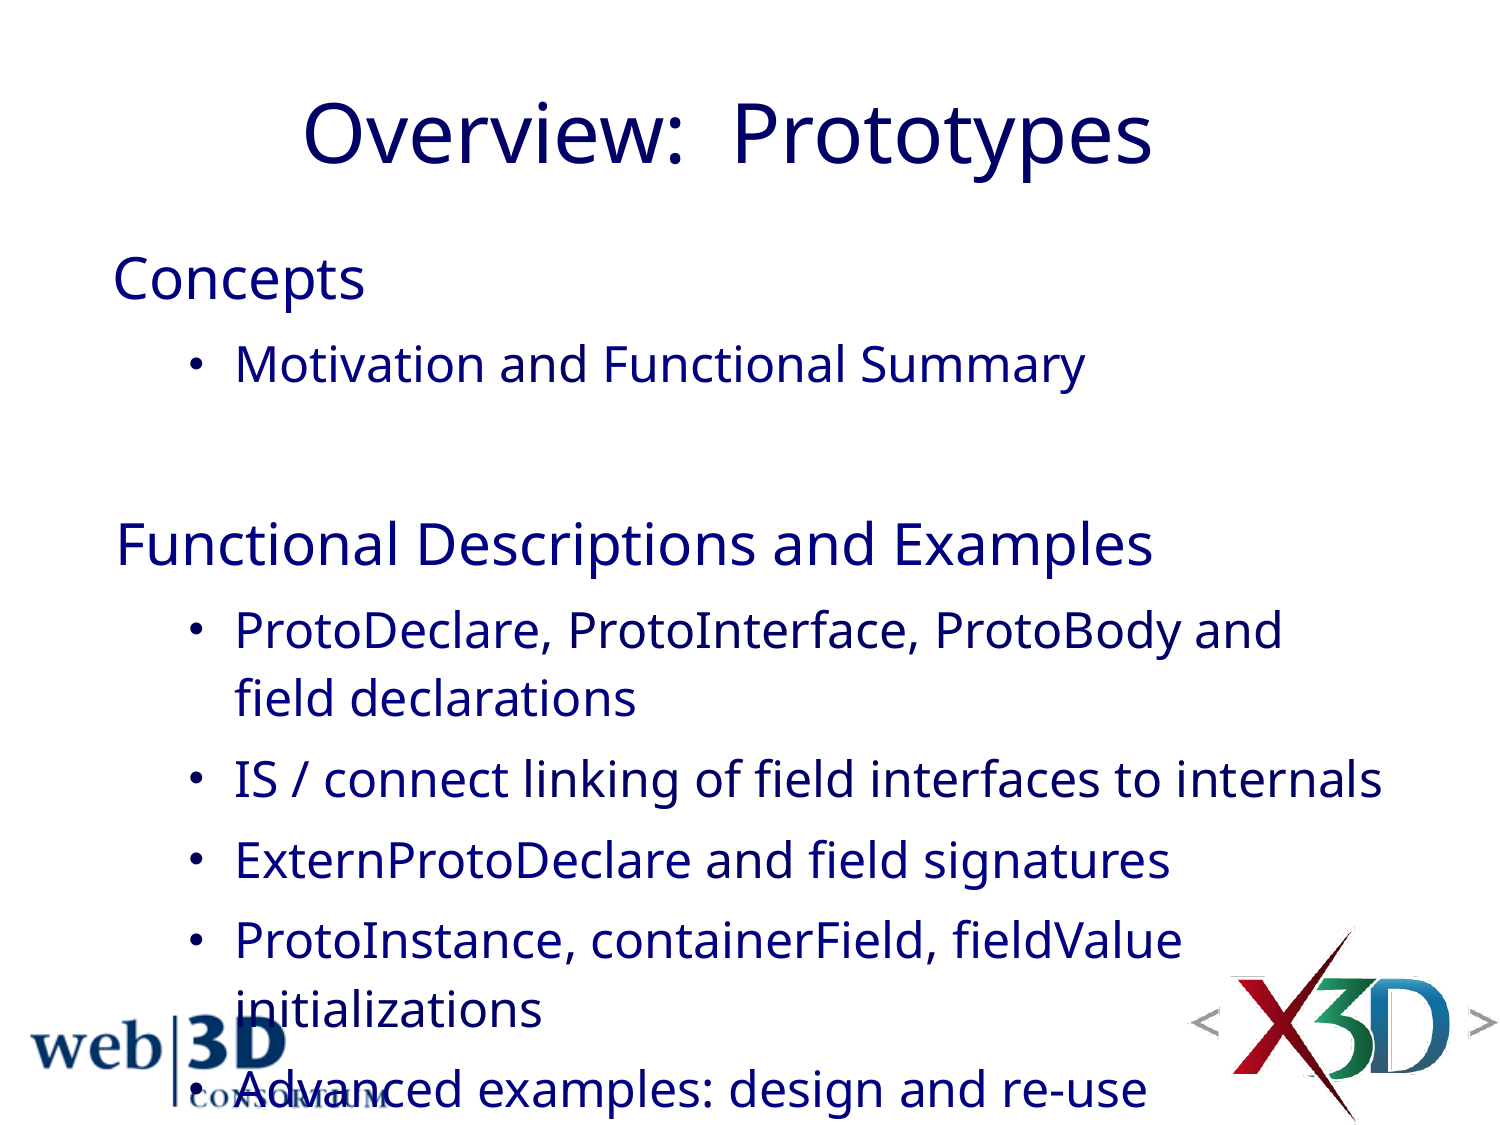

# Overview: Prototypes
Concepts
Motivation and Functional Summary
Functional Descriptions and Examples
ProtoDeclare, ProtoInterface, ProtoBody and field declarations
IS / connect linking of field interfaces to internals
ExternProtoDeclare and field signatures
ProtoInstance, containerField, fieldValue initializations
Advanced examples: design and re-use